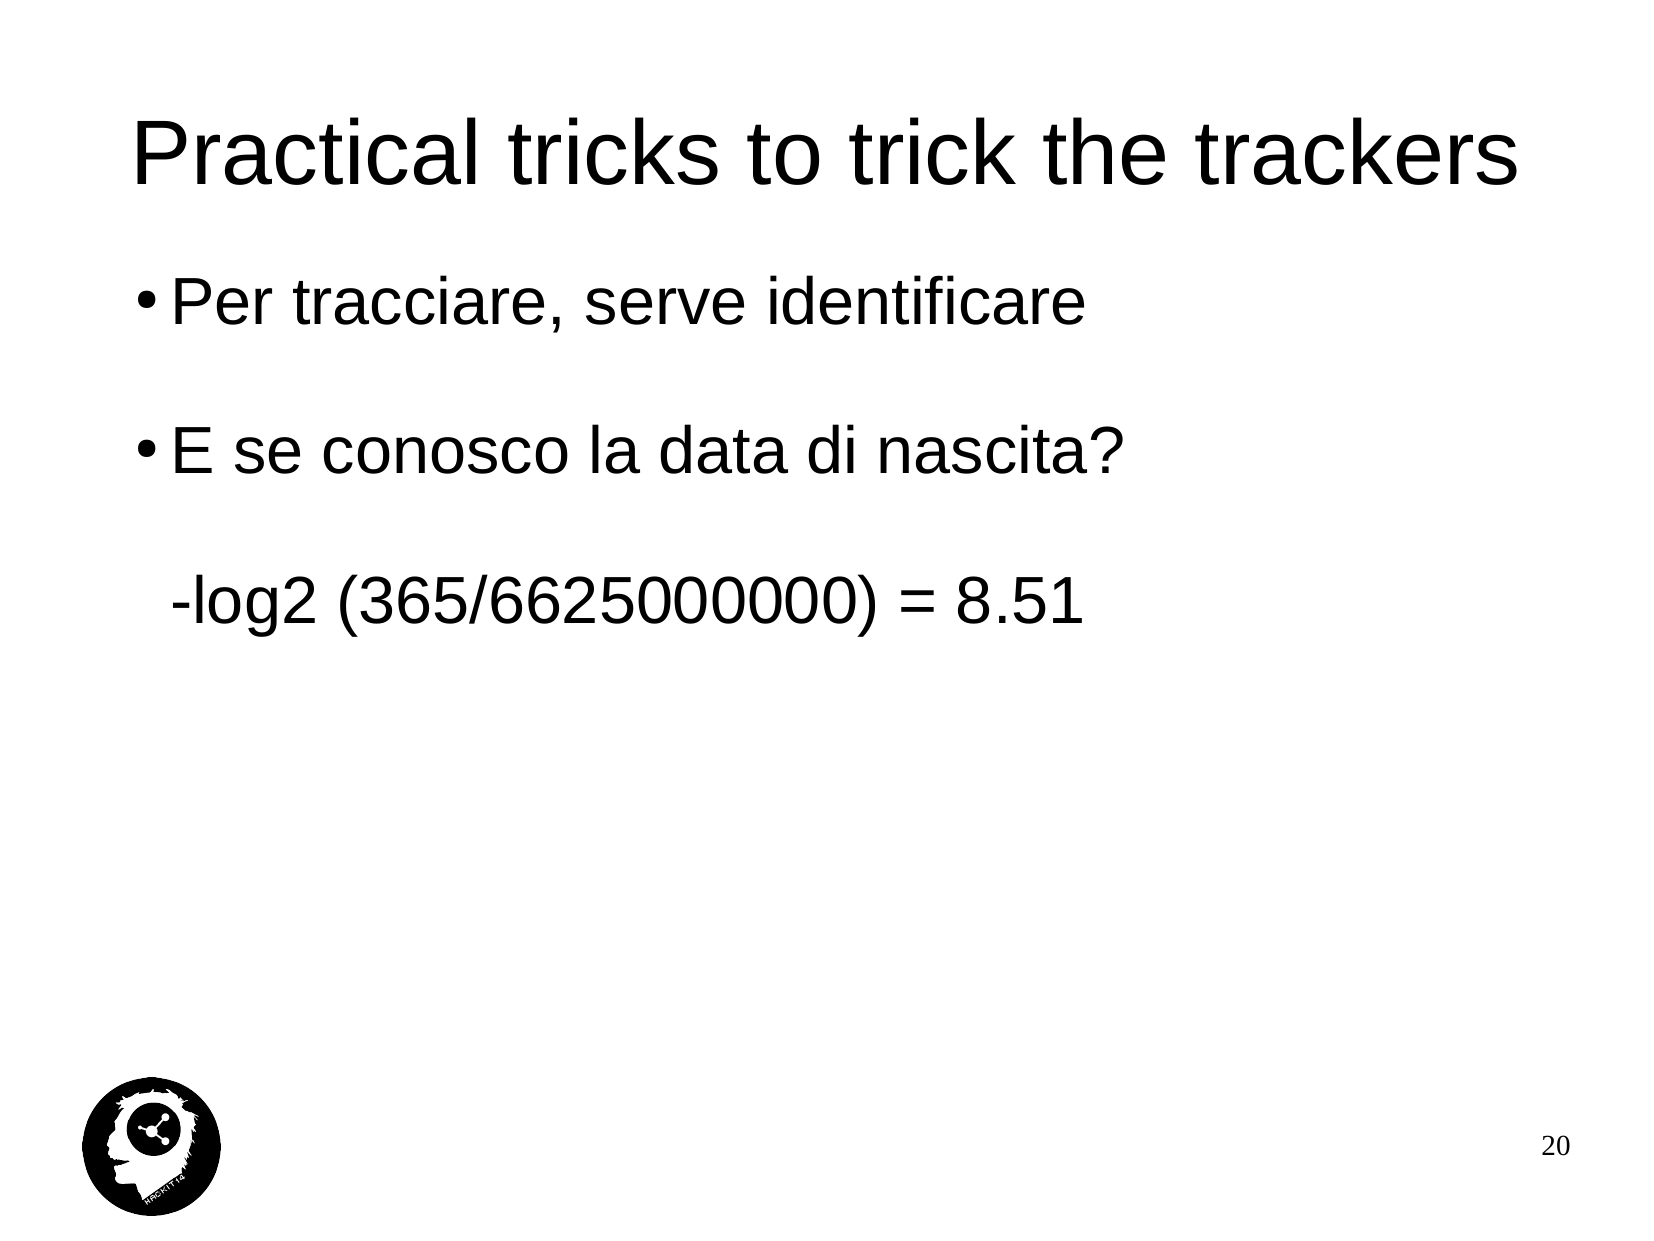

# Practical tricks to trick the trackers
Per tracciare, serve identificare
E se conosco la data di nascita?
-log2 (365/6625000000) = 8.51
20